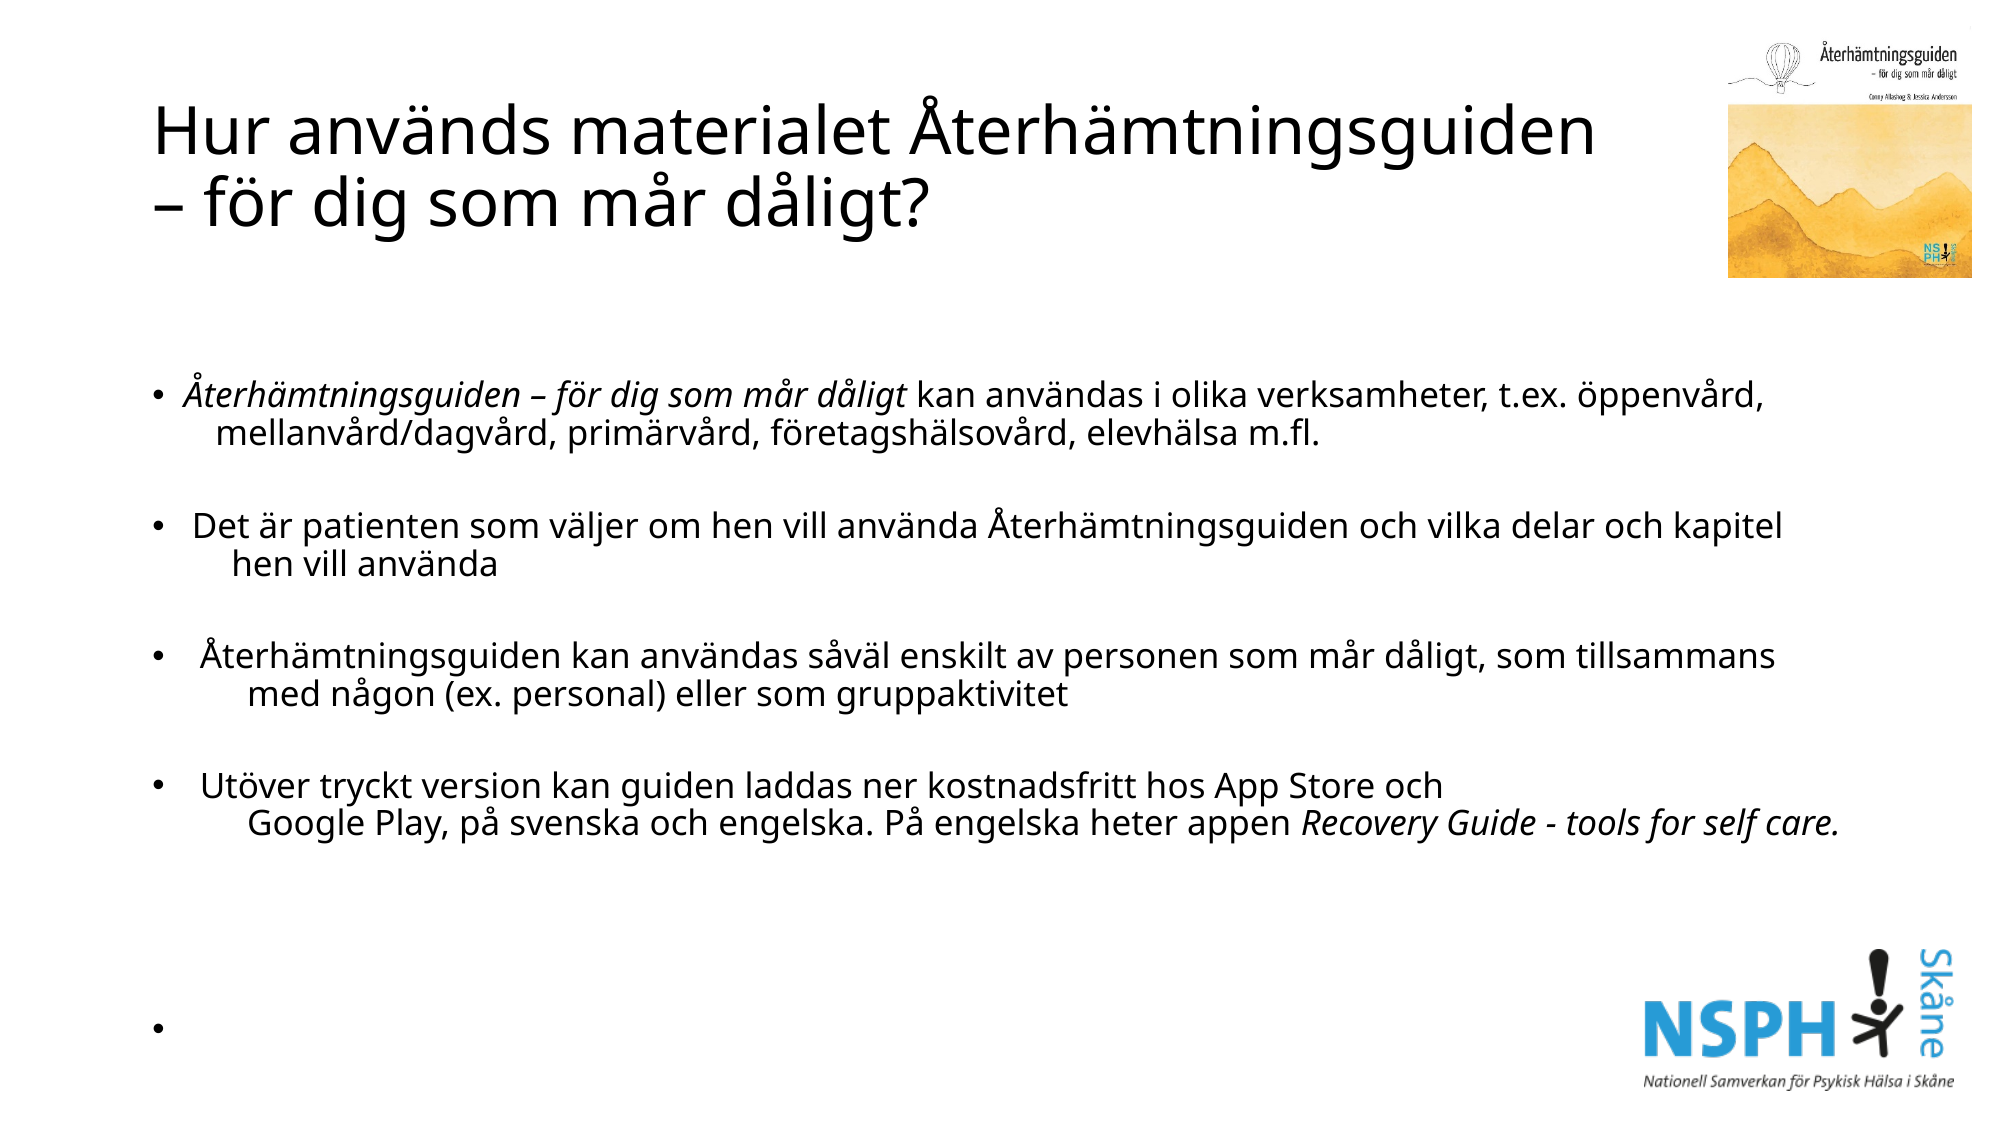

# Hur används materialet Återhämtningsguiden – för dig som mår dåligt?
Återhämtningsguiden – för dig som mår dåligt kan användas i olika verksamheter, t.ex. öppenvård, mellanvård/dagvård, primärvård, företagshälsovård, elevhälsa m.fl.
Det är patienten som väljer om hen vill använda Återhämtningsguiden och vilka delar och kapitel hen vill använda
Återhämtningsguiden kan användas såväl enskilt av personen som mår dåligt, som tillsammans med någon (ex. personal) eller som gruppaktivitet
Utöver tryckt version kan guiden laddas ner kostnadsfritt hos App Store och
Google Play, på svenska och engelska. På engelska heter appen Recovery Guide - tools for self care.